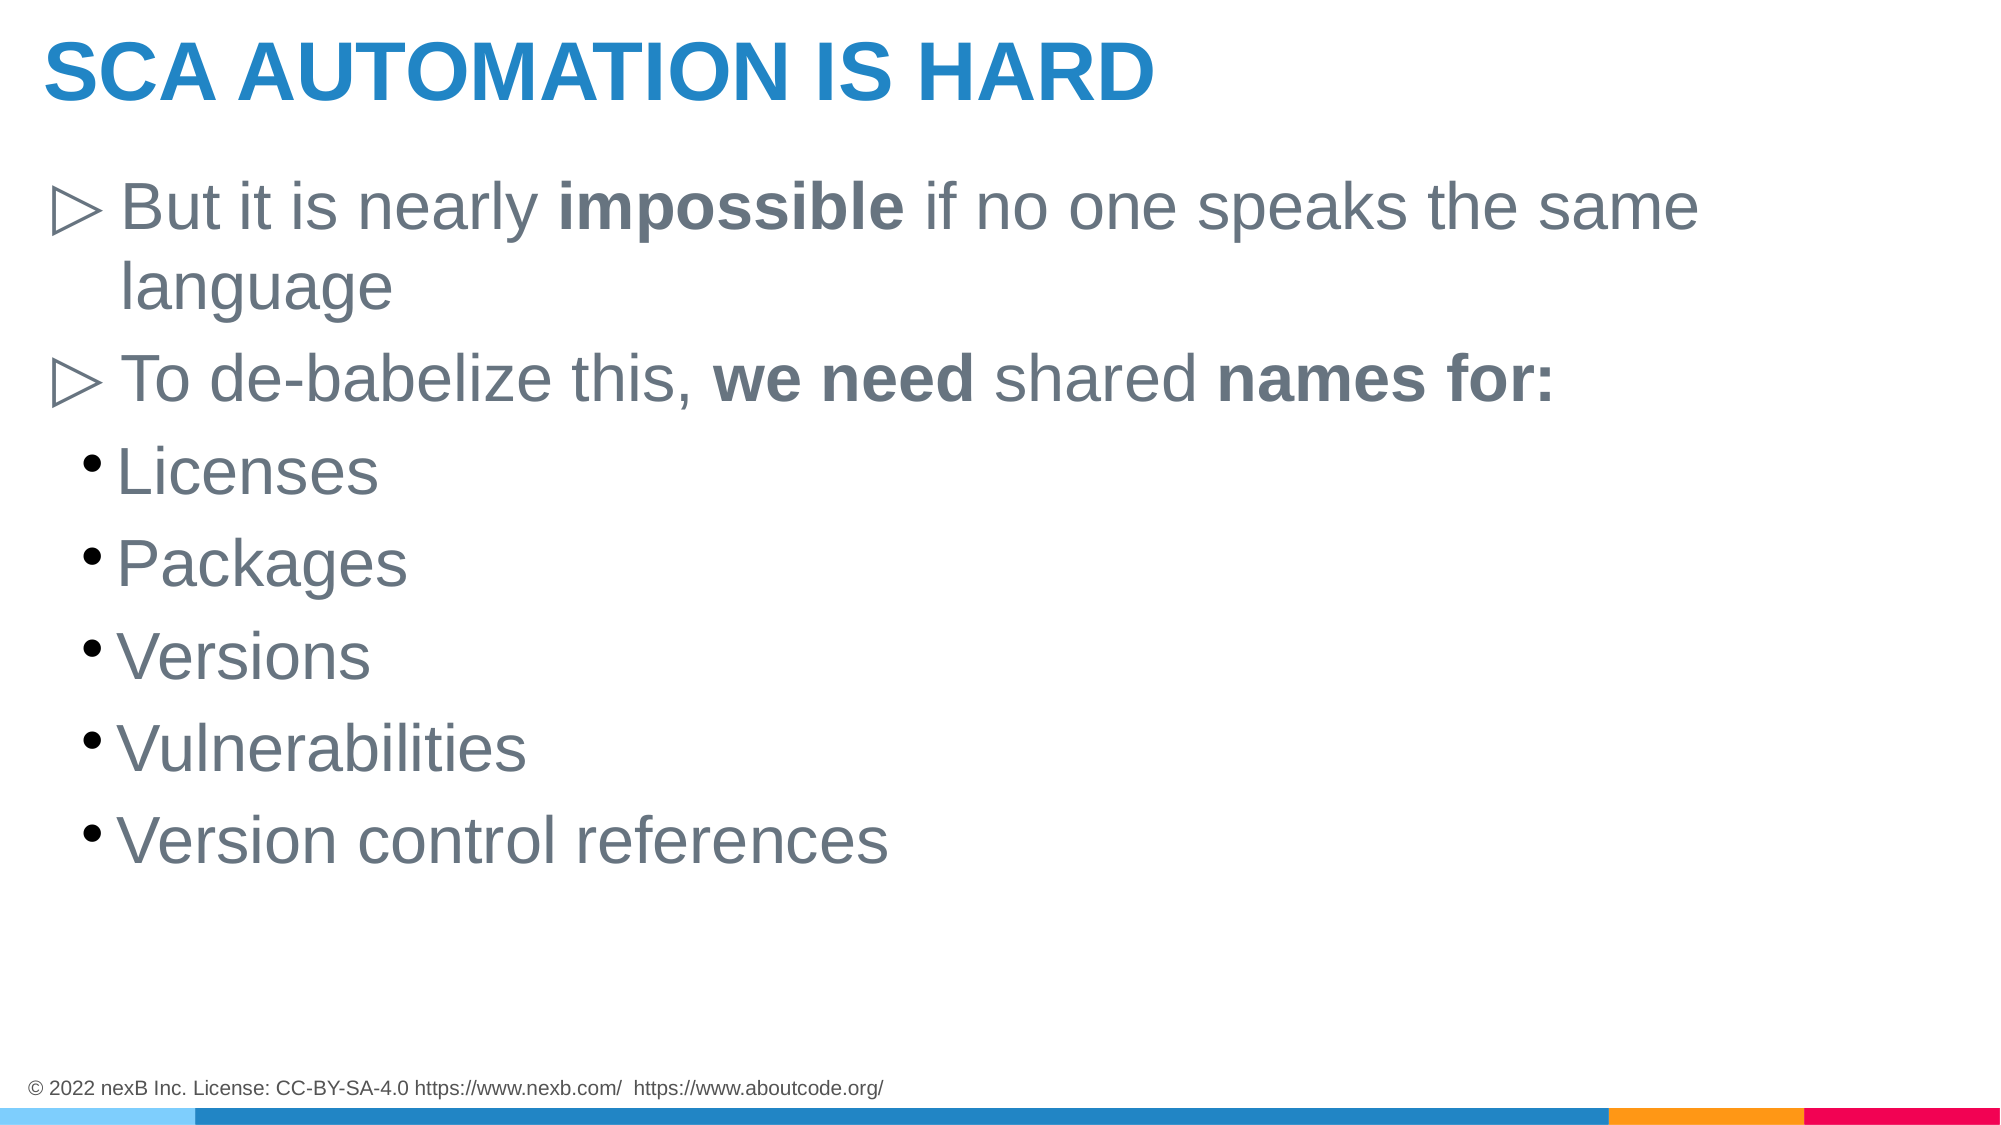

SCA AUTOMATION IS HARD
But it is nearly impossible if no one speaks the same language
To de-babelize this, we need shared names for:
Licenses
Packages
Versions
Vulnerabilities
Version control references